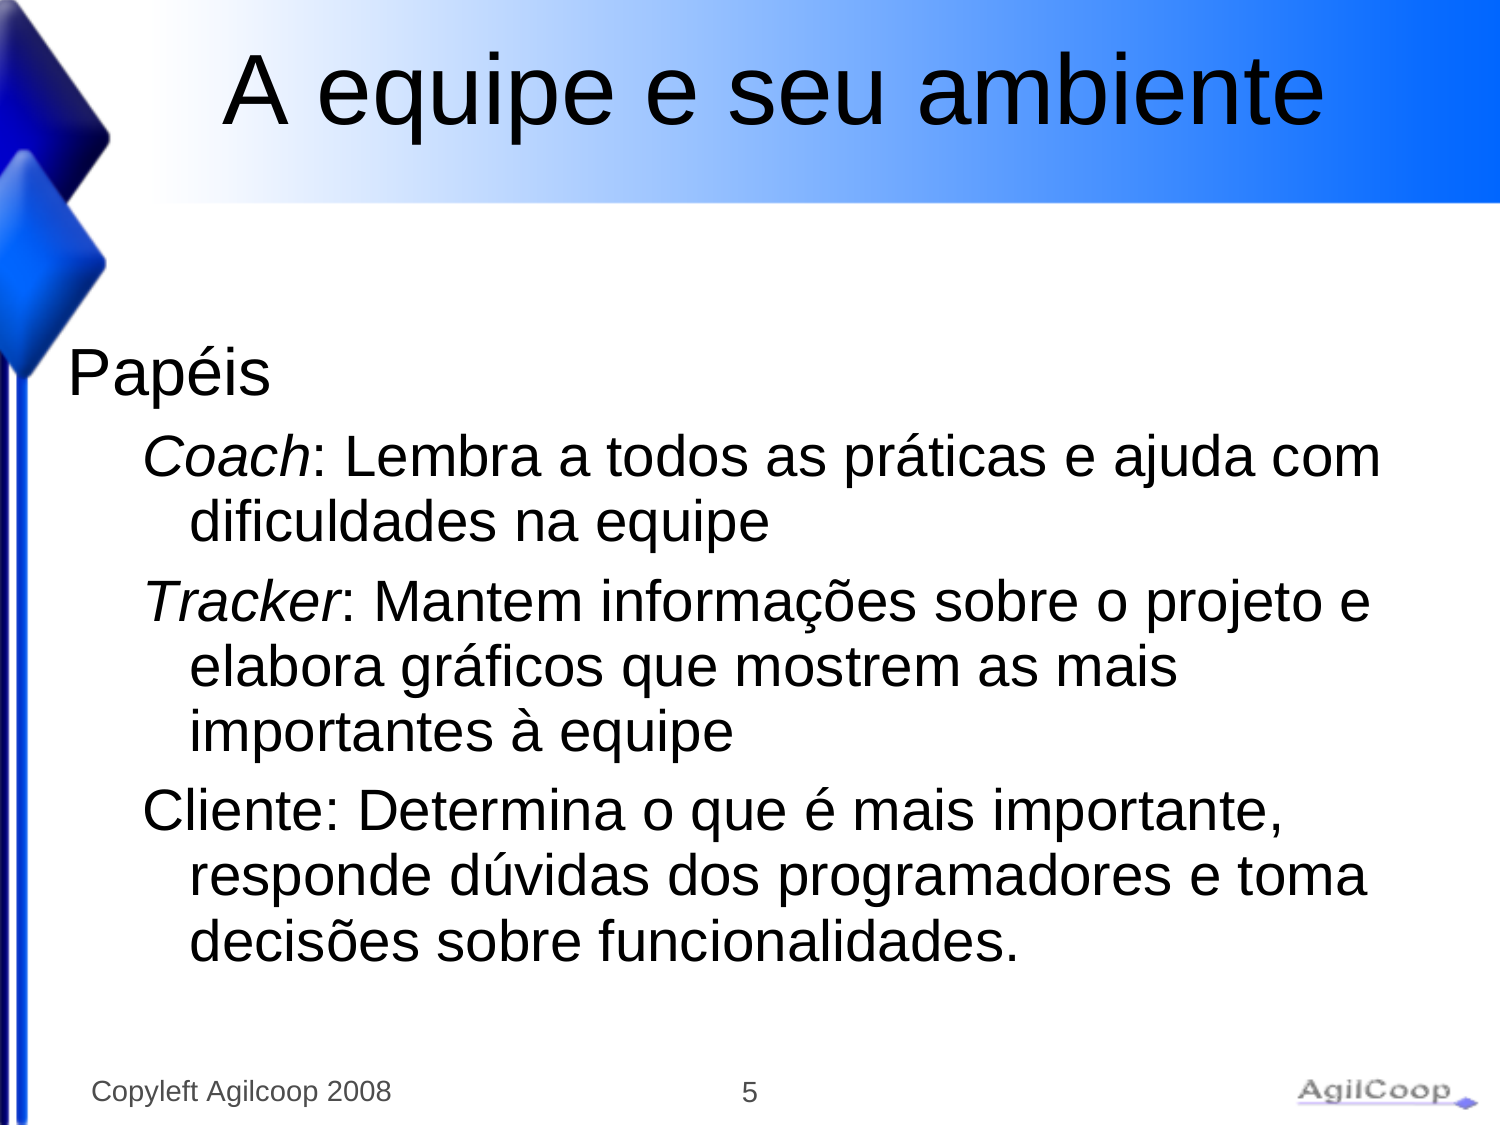

# A equipe e seu ambiente
Papéis
Coach: Lembra a todos as práticas e ajuda com dificuldades na equipe
Tracker: Mantem informações sobre o projeto e elabora gráficos que mostrem as mais importantes à equipe
Cliente: Determina o que é mais importante, responde dúvidas dos programadores e toma decisões sobre funcionalidades.
5